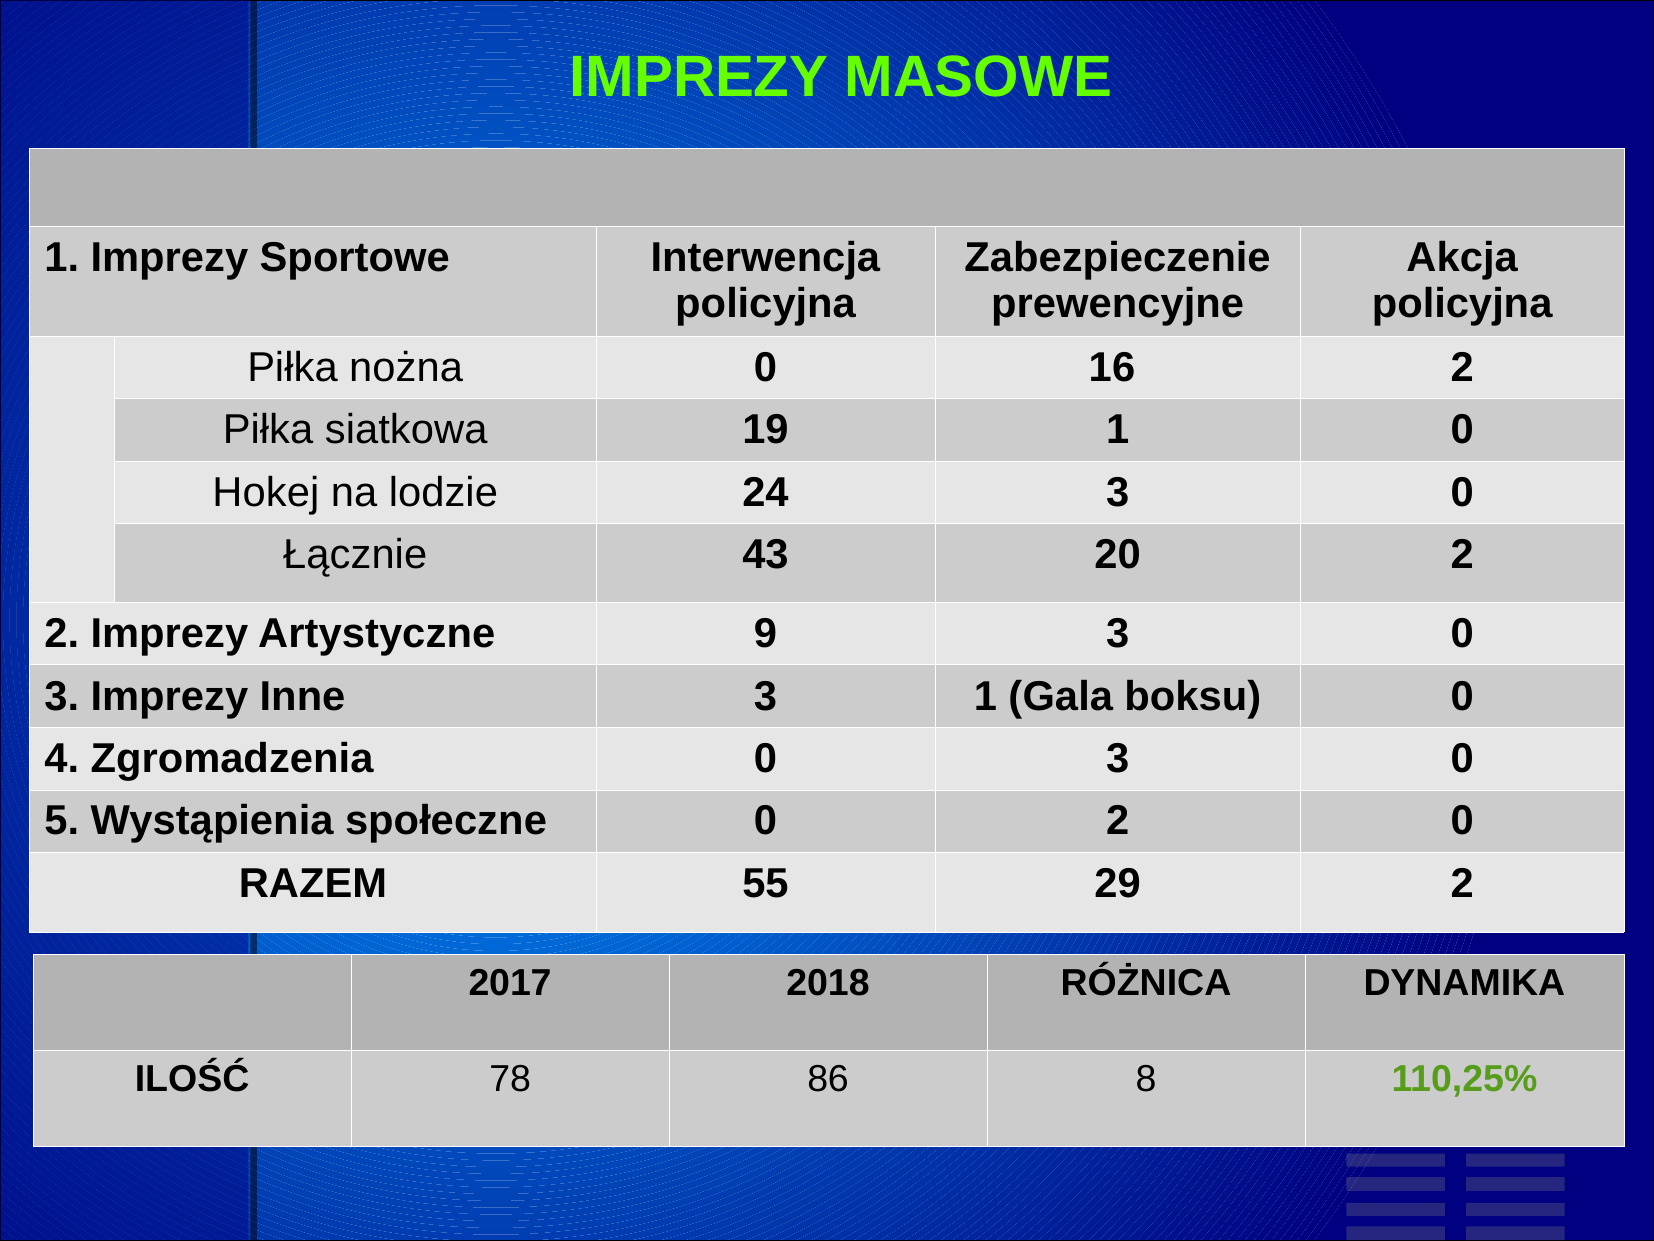

IMPREZY MASOWE
| | | | | |
| --- | --- | --- | --- | --- |
| 1. Imprezy Sportowe | | Interwencja policyjna | Zabezpieczenie prewencyjne | Akcja policyjna |
| | Piłka nożna | 0 | 16 | 2 |
| | Piłka siatkowa | 19 | 1 | 0 |
| | Hokej na lodzie | 24 | 3 | 0 |
| | Łącznie | 43 | 20 | 2 |
| 2. Imprezy Artystyczne | | 9 | 3 | 0 |
| 3. Imprezy Inne | | 3 | 1 (Gala boksu) | 0 |
| 4. Zgromadzenia | | 0 | 3 | 0 |
| 5. Wystąpienia społeczne | | 0 | 2 | 0 |
| RAZEM | | 55 | 29 | 2 |
| | 2017 | 2018 | RÓŻNICA | DYNAMIKA |
| --- | --- | --- | --- | --- |
| ILOŚĆ | 78 | 86 | 8 | 110,25% |